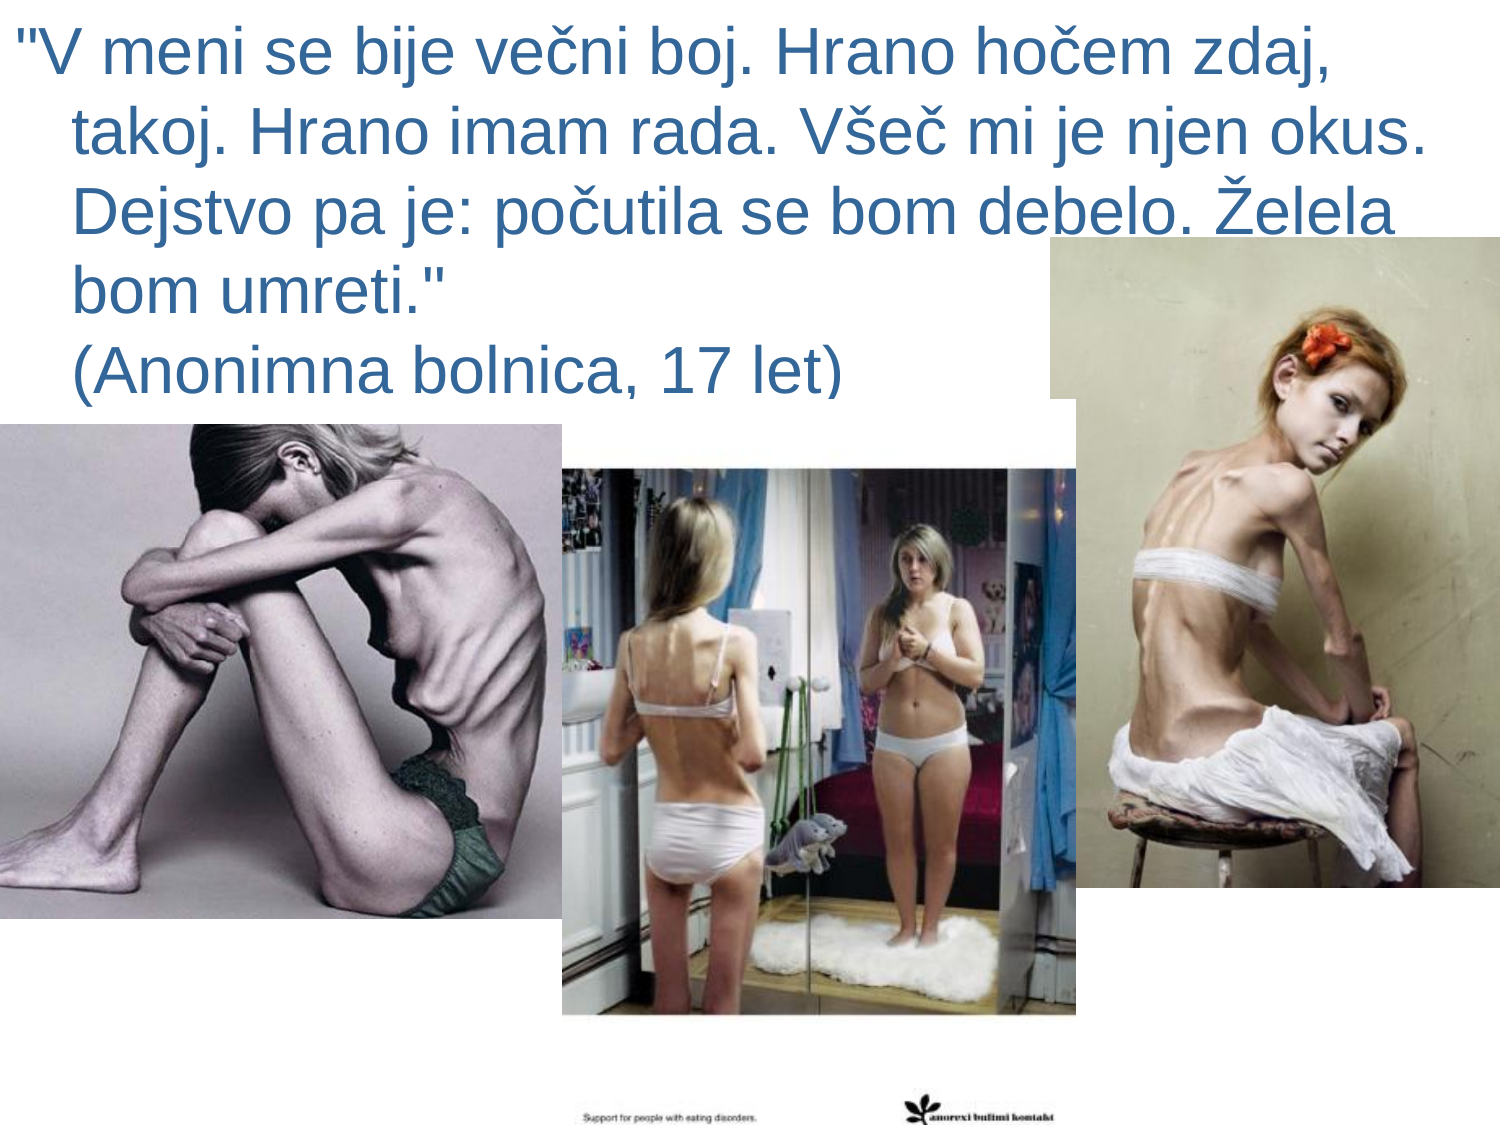

# "V meni se bije večni boj. Hrano hočem zdaj, takoj. Hrano imam rada. Všeč mi je njen okus. Dejstvo pa je: počutila se bom debelo. Želela bom umreti." (Anonimna bolnica, 17 let)